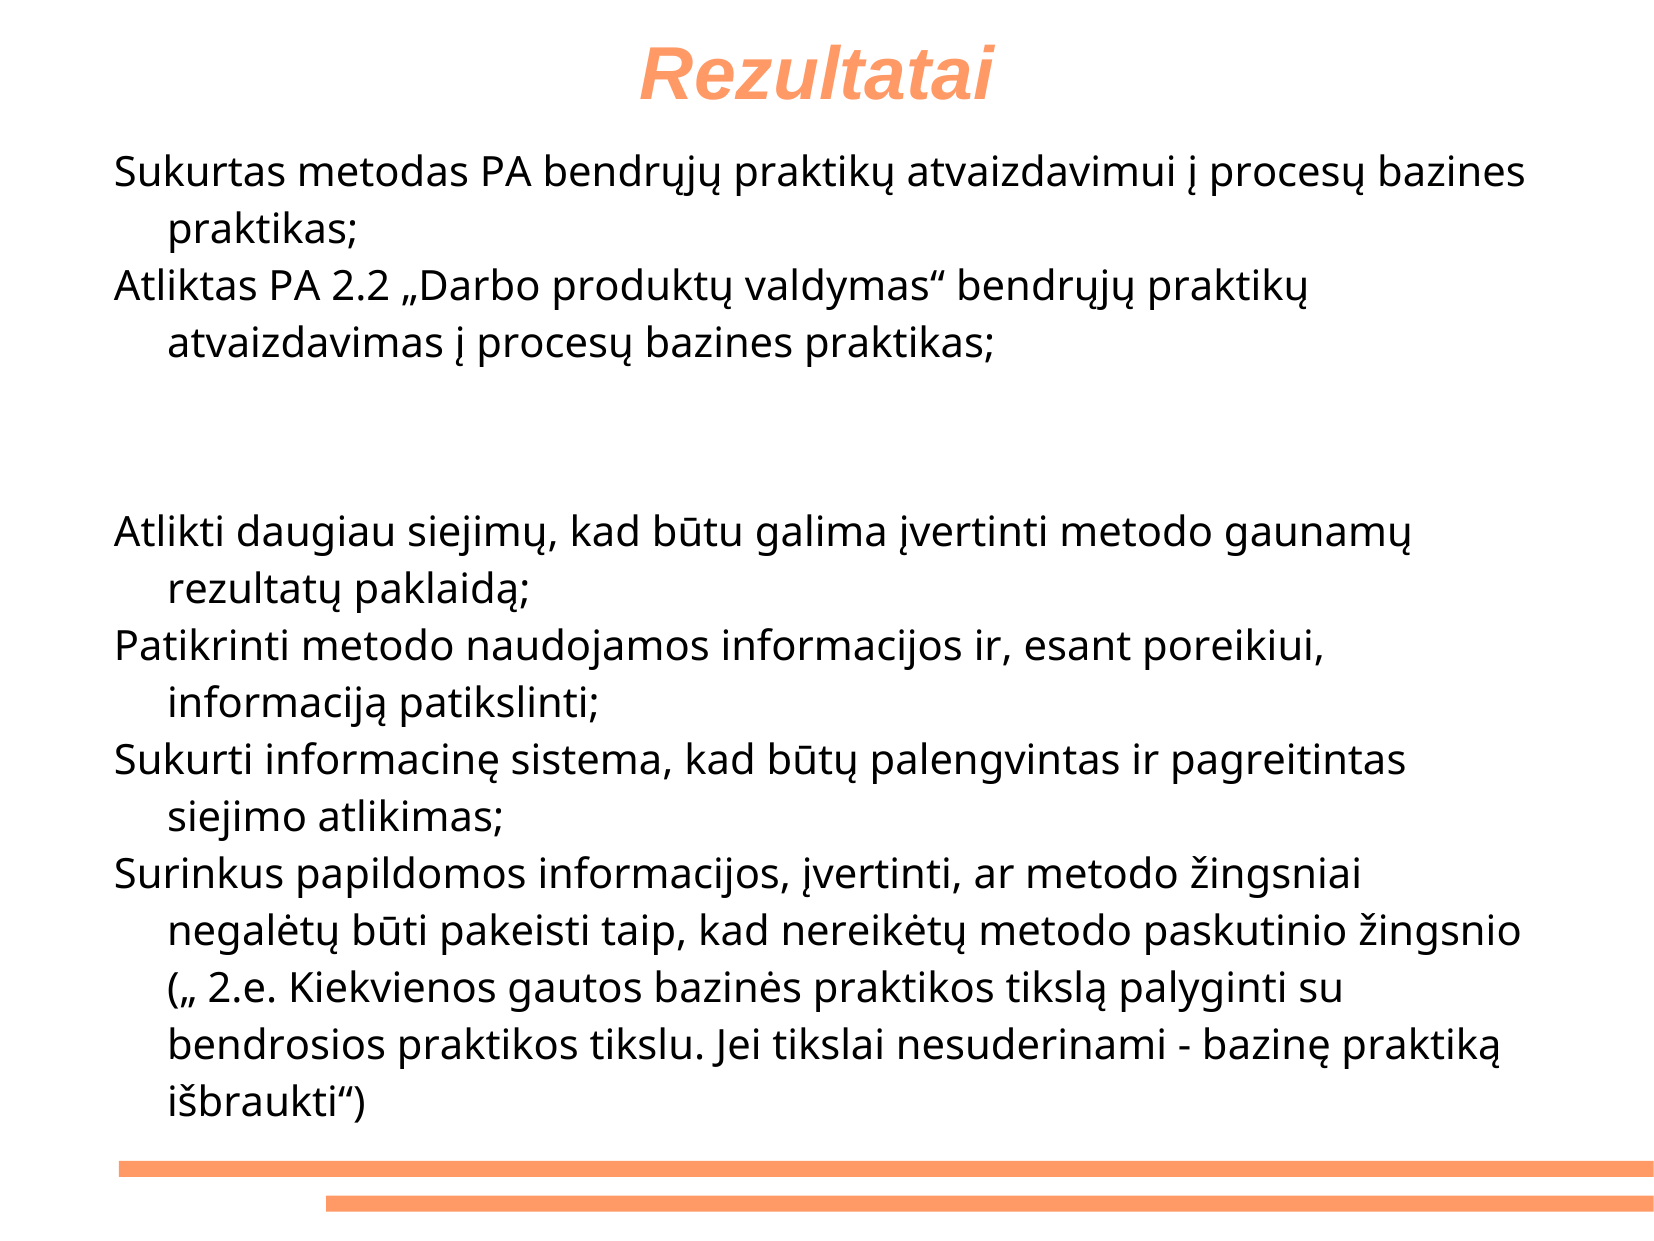

# Rezultatai
Sukurtas metodas PA bendrųjų praktikų atvaizdavimui į procesų bazines praktikas;
Atliktas PA 2.2 „Darbo produktų valdymas“ bendrųjų praktikų atvaizdavimas į procesų bazines praktikas;
Tolimesnės studijos
Atlikti daugiau siejimų, kad būtu galima įvertinti metodo gaunamų rezultatų paklaidą;
Patikrinti metodo naudojamos informacijos ir, esant poreikiui, informaciją patikslinti;
Sukurti informacinę sistema, kad būtų palengvintas ir pagreitintas siejimo atlikimas;
Surinkus papildomos informacijos, įvertinti, ar metodo žingsniai negalėtų būti pakeisti taip, kad nereikėtų metodo paskutinio žingsnio („ 2.e. Kiekvienos gautos bazinės praktikos tikslą palyginti su bendrosios praktikos tikslu. Jei tikslai nesuderinami - bazinę praktiką išbraukti“)